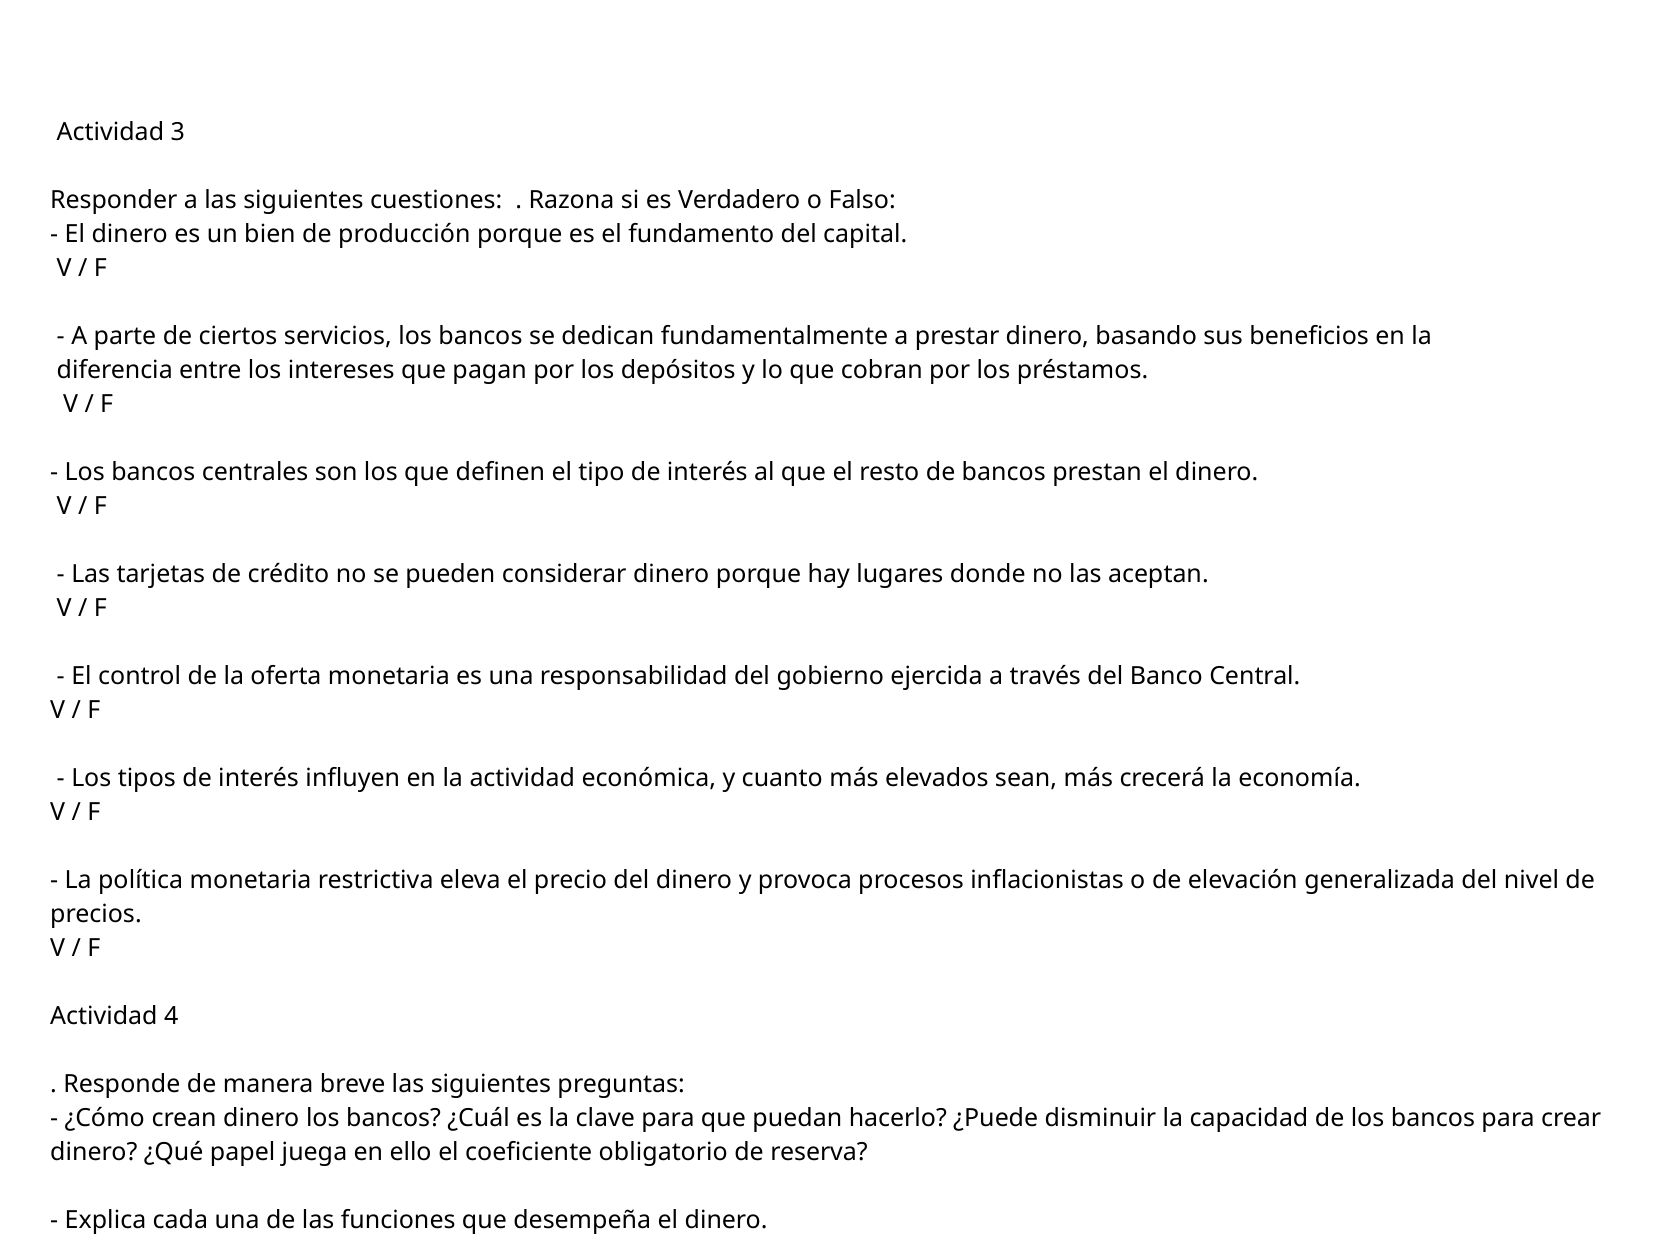

#
 Actividad 3
Responder a las siguientes cuestiones: . Razona si es Verdadero o Falso:
- El dinero es un bien de producción porque es el fundamento del capital.
 V / F
 - A parte de ciertos servicios, los bancos se dedican fundamentalmente a prestar dinero, basando sus beneficios en la
 diferencia entre los intereses que pagan por los depósitos y lo que cobran por los préstamos.
 V / F
- Los bancos centrales son los que definen el tipo de interés al que el resto de bancos prestan el dinero.
 V / F
 - Las tarjetas de crédito no se pueden considerar dinero porque hay lugares donde no las aceptan.
 V / F
 - El control de la oferta monetaria es una responsabilidad del gobierno ejercida a través del Banco Central.
V / F
 - Los tipos de interés influyen en la actividad económica, y cuanto más elevados sean, más crecerá la economía.
V / F
- La política monetaria restrictiva eleva el precio del dinero y provoca procesos inflacionistas o de elevación generalizada del nivel de precios.
V / F
Actividad 4
. Responde de manera breve las siguientes preguntas:
- ¿Cómo crean dinero los bancos? ¿Cuál es la clave para que puedan hacerlo? ¿Puede disminuir la capacidad de los bancos para crear dinero? ¿Qué papel juega en ello el coeficiente obligatorio de reserva?
- Explica cada una de las funciones que desempeña el dinero.
- Analiza las razones por las que en tu familia se desea mantener dinero en efectivo o en cuentas corrientes. ¿Coinciden con los motivos que has estudiado?